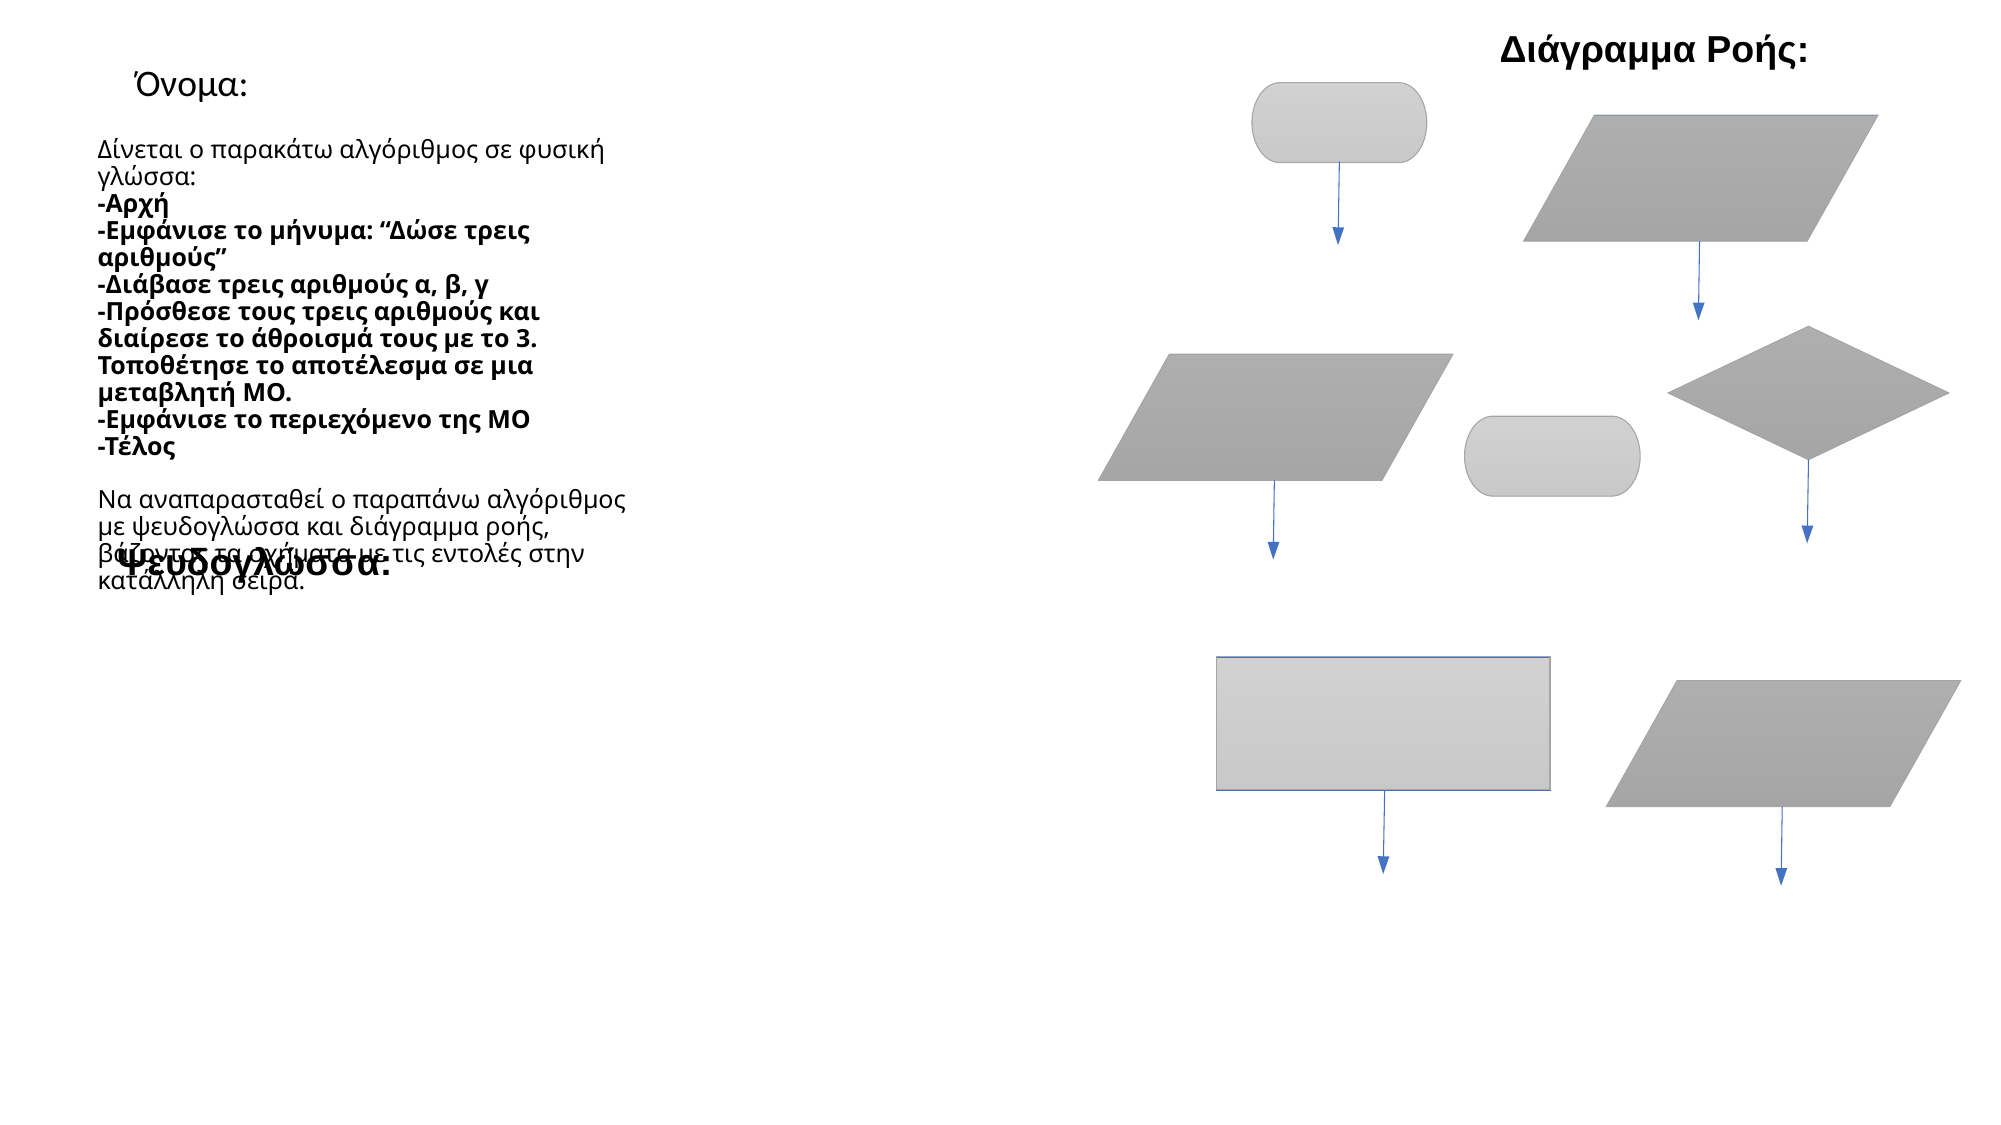

Διάγραμμα Ροής:
Όνομα:
# Δίνεται ο παρακάτω αλγόριθμος σε φυσική γλώσσα: -Αρχή -Εμφάνισε το μήνυμα: “Δώσε τρεις αριθμούς” -Διάβασε τρεις αριθμούς α, β, γ -Πρόσθεσε τους τρεις αριθμούς και διαίρεσε το άθροισμά τους με το 3. Τοποθέτησε το αποτέλεσμα σε μια μεταβλητή ΜΟ. -Εμφάνισε το περιεχόμενο της ΜΟ -Τέλος Να αναπαρασταθεί ο παραπάνω αλγόριθμος με ψευδογλώσσα και διάγραμμα ροής, βάζοντας τα σχήματα με τις εντολές στην κατάλληλη σειρά.
Ψευδογλώσσα: